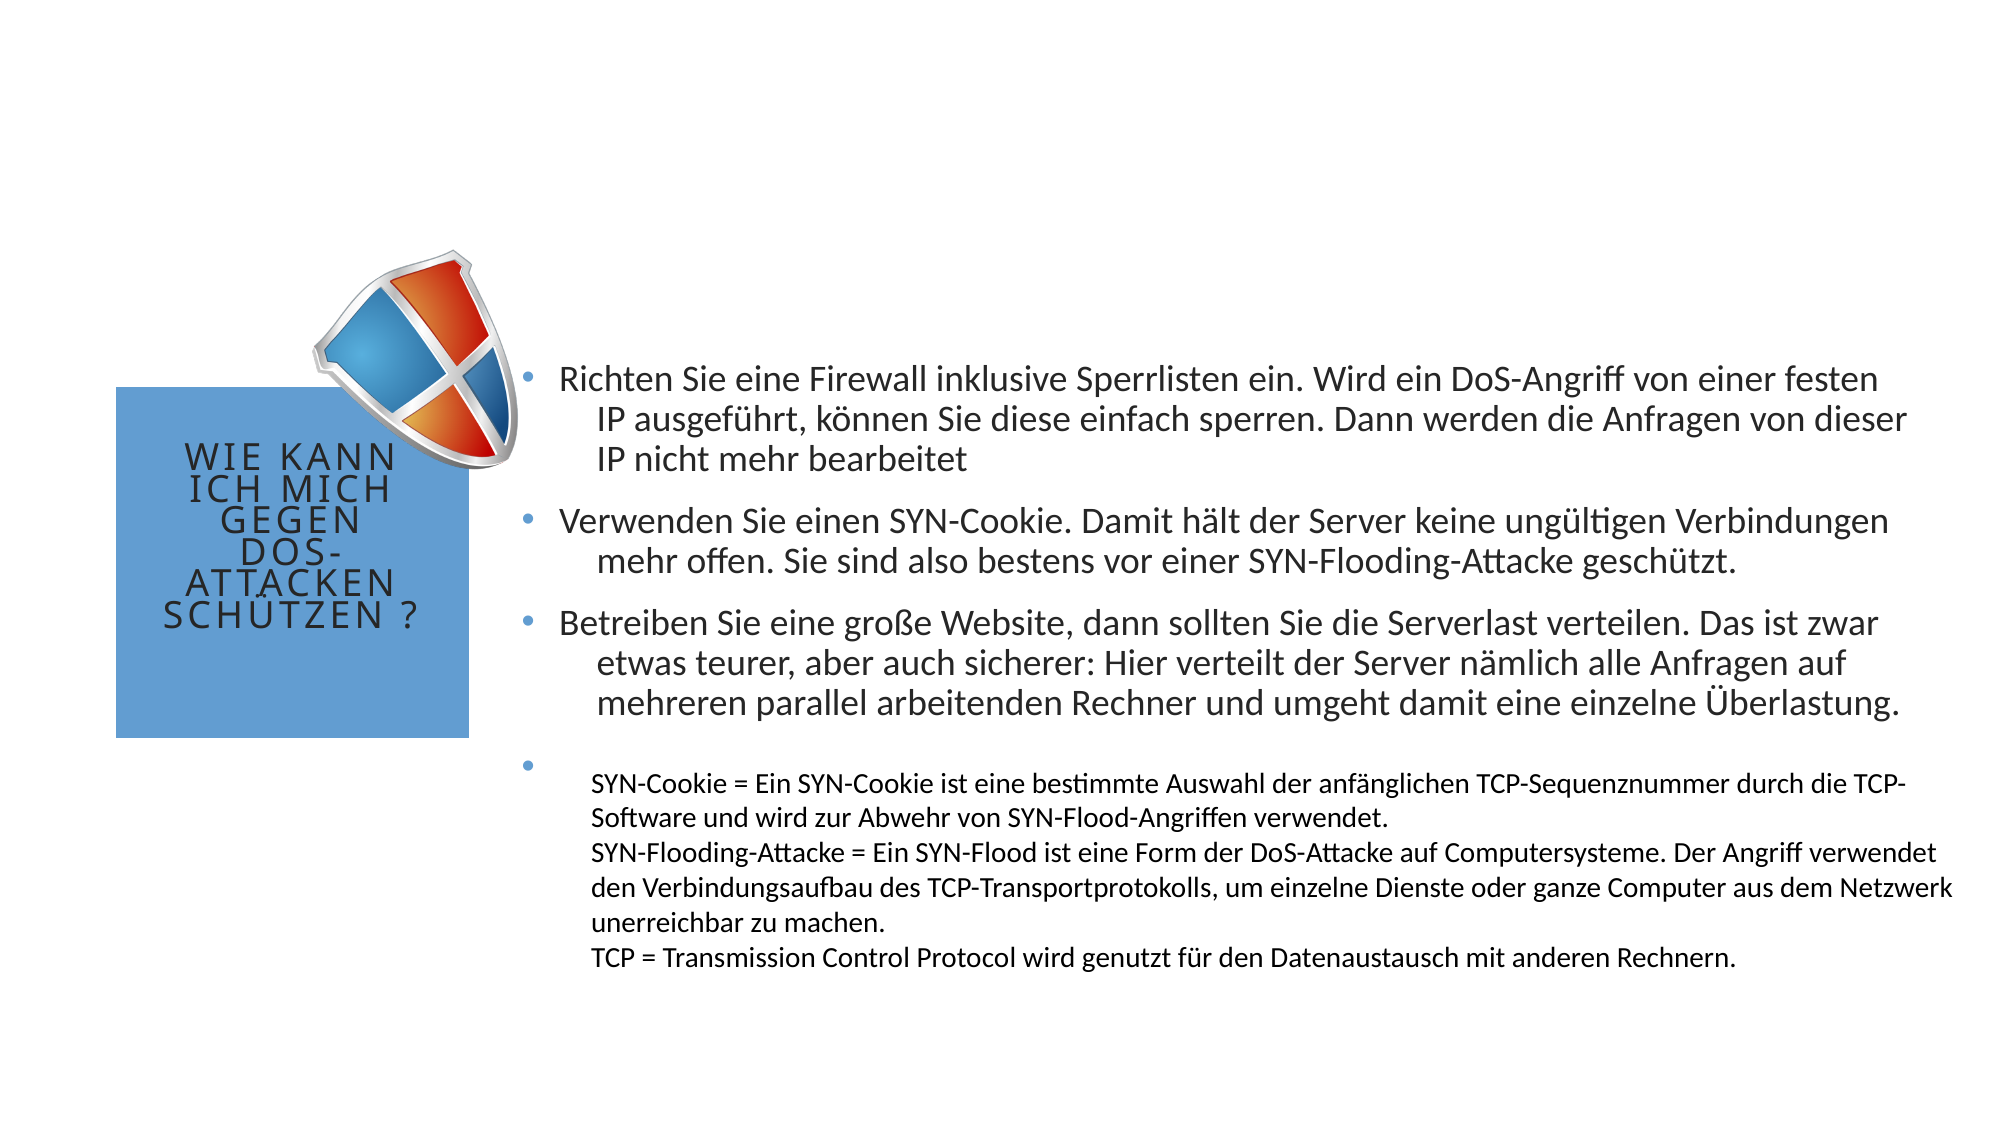

# Richten Sie eine Firewall inklusive Sperrlisten ein. Wird ein DoS-Angriff von einer festen IP ausgeführt, können Sie diese einfach sperren. Dann werden die Anfragen von dieser IP nicht mehr bearbeitet
Verwenden Sie einen SYN-Cookie. Damit hält der Server keine ungültigen Verbindungen mehr offen. Sie sind also bestens vor einer SYN-Flooding-Attacke geschützt.
Betreiben Sie eine große Website, dann sollten Sie die Serverlast verteilen. Das ist zwar etwas teurer, aber auch sicherer: Hier verteilt der Server nämlich alle Anfragen auf mehreren parallel arbeitenden Rechner und umgeht damit eine einzelne Überlastung.
Wie kann ich mich gegen dos-attacken schützen ?
SYN-Cookie = Ein SYN-Cookie ist eine bestimmte Auswahl der anfänglichen TCP-Sequenznummer durch die TCP-Software und wird zur Abwehr von SYN-Flood-Angriffen verwendet.
SYN-Flooding-Attacke = Ein SYN-Flood ist eine Form der DoS-Attacke auf Computersysteme. Der Angriff verwendet den Verbindungsaufbau des TCP-Transportprotokolls, um einzelne Dienste oder ganze Computer aus dem Netzwerk unerreichbar zu machen.
TCP = Transmission Control Protocol wird genutzt für den Datenaustausch mit anderen Rechnern.